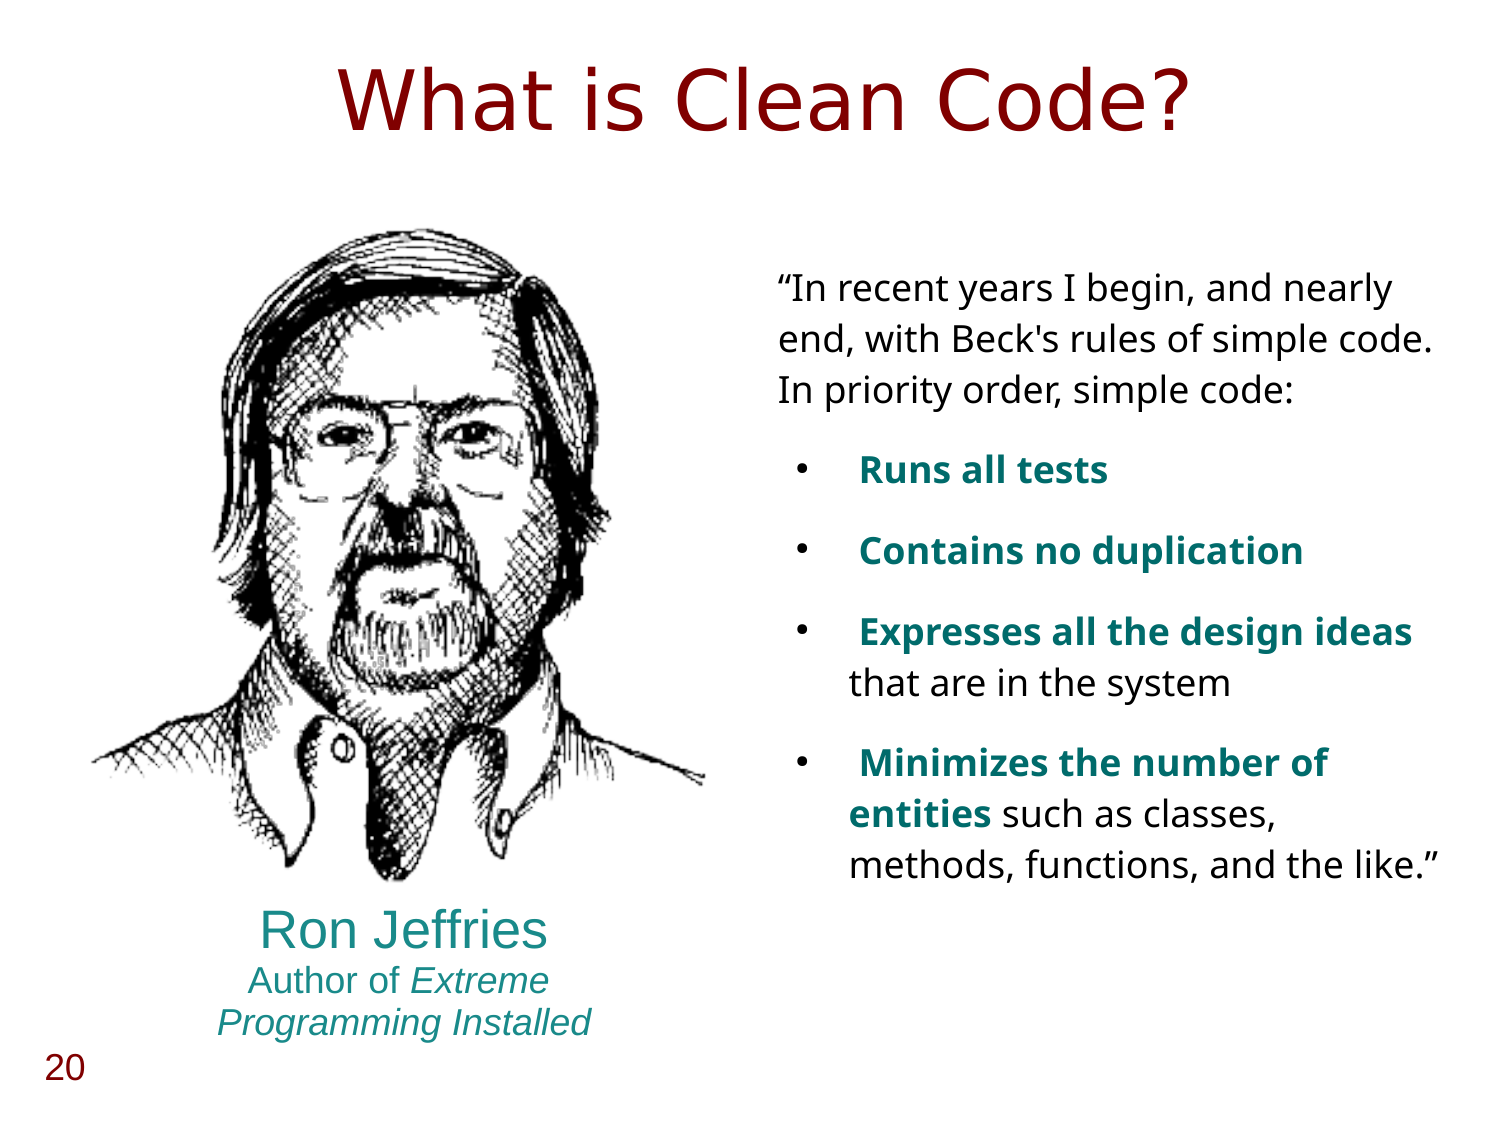

# What is Clean Code?
“In recent years I begin, and nearly end, with Beck's rules of simple code. In priority order, simple code:
 Runs all tests
 Contains no duplication
 Expresses all the design ideas that are in the system
 Minimizes the number of entities such as classes, methods, functions, and the like.”
Ron Jeffries
Author of Extreme
Programming Installed